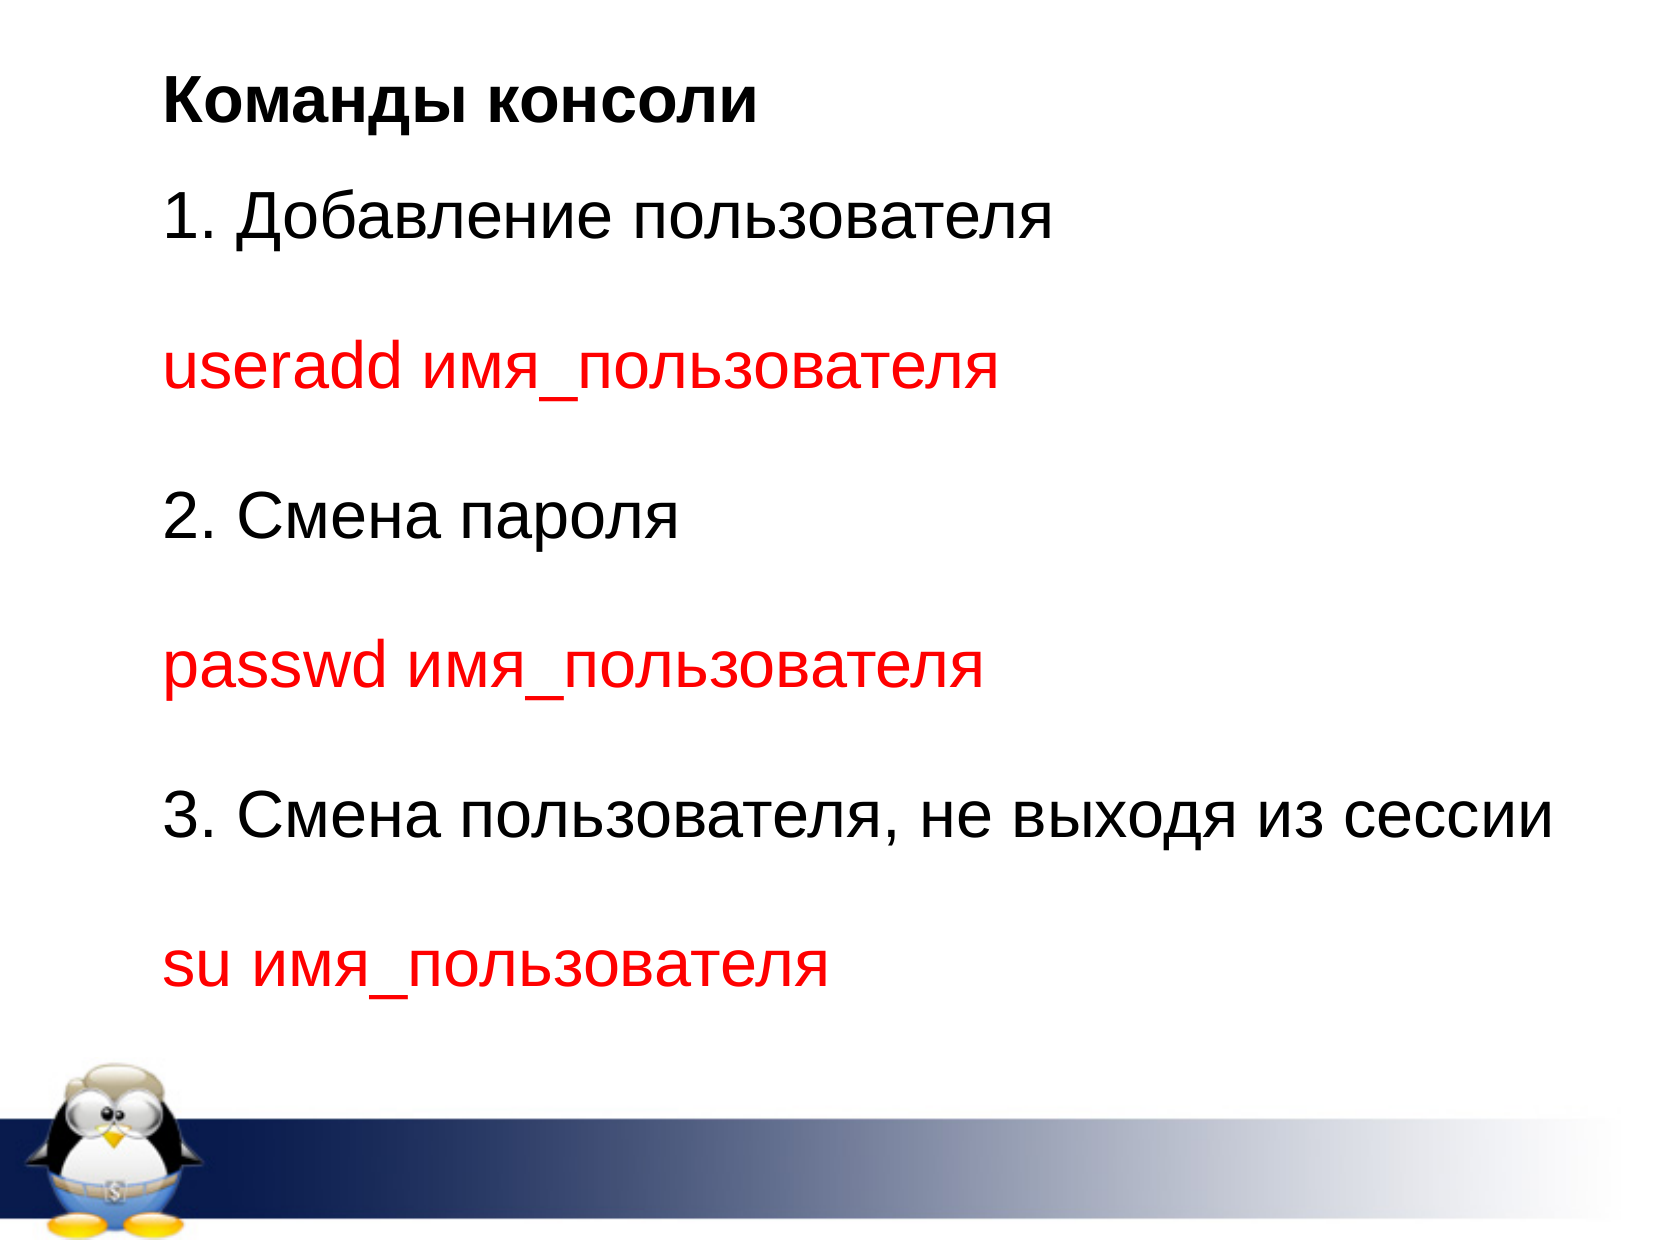

Команды консоли
1. Добавление пользователя
useradd имя_пользователя
2. Смена пароля
passwd имя_пользователя
3. Смена пользователя, не выходя из сессии
su имя_пользователя